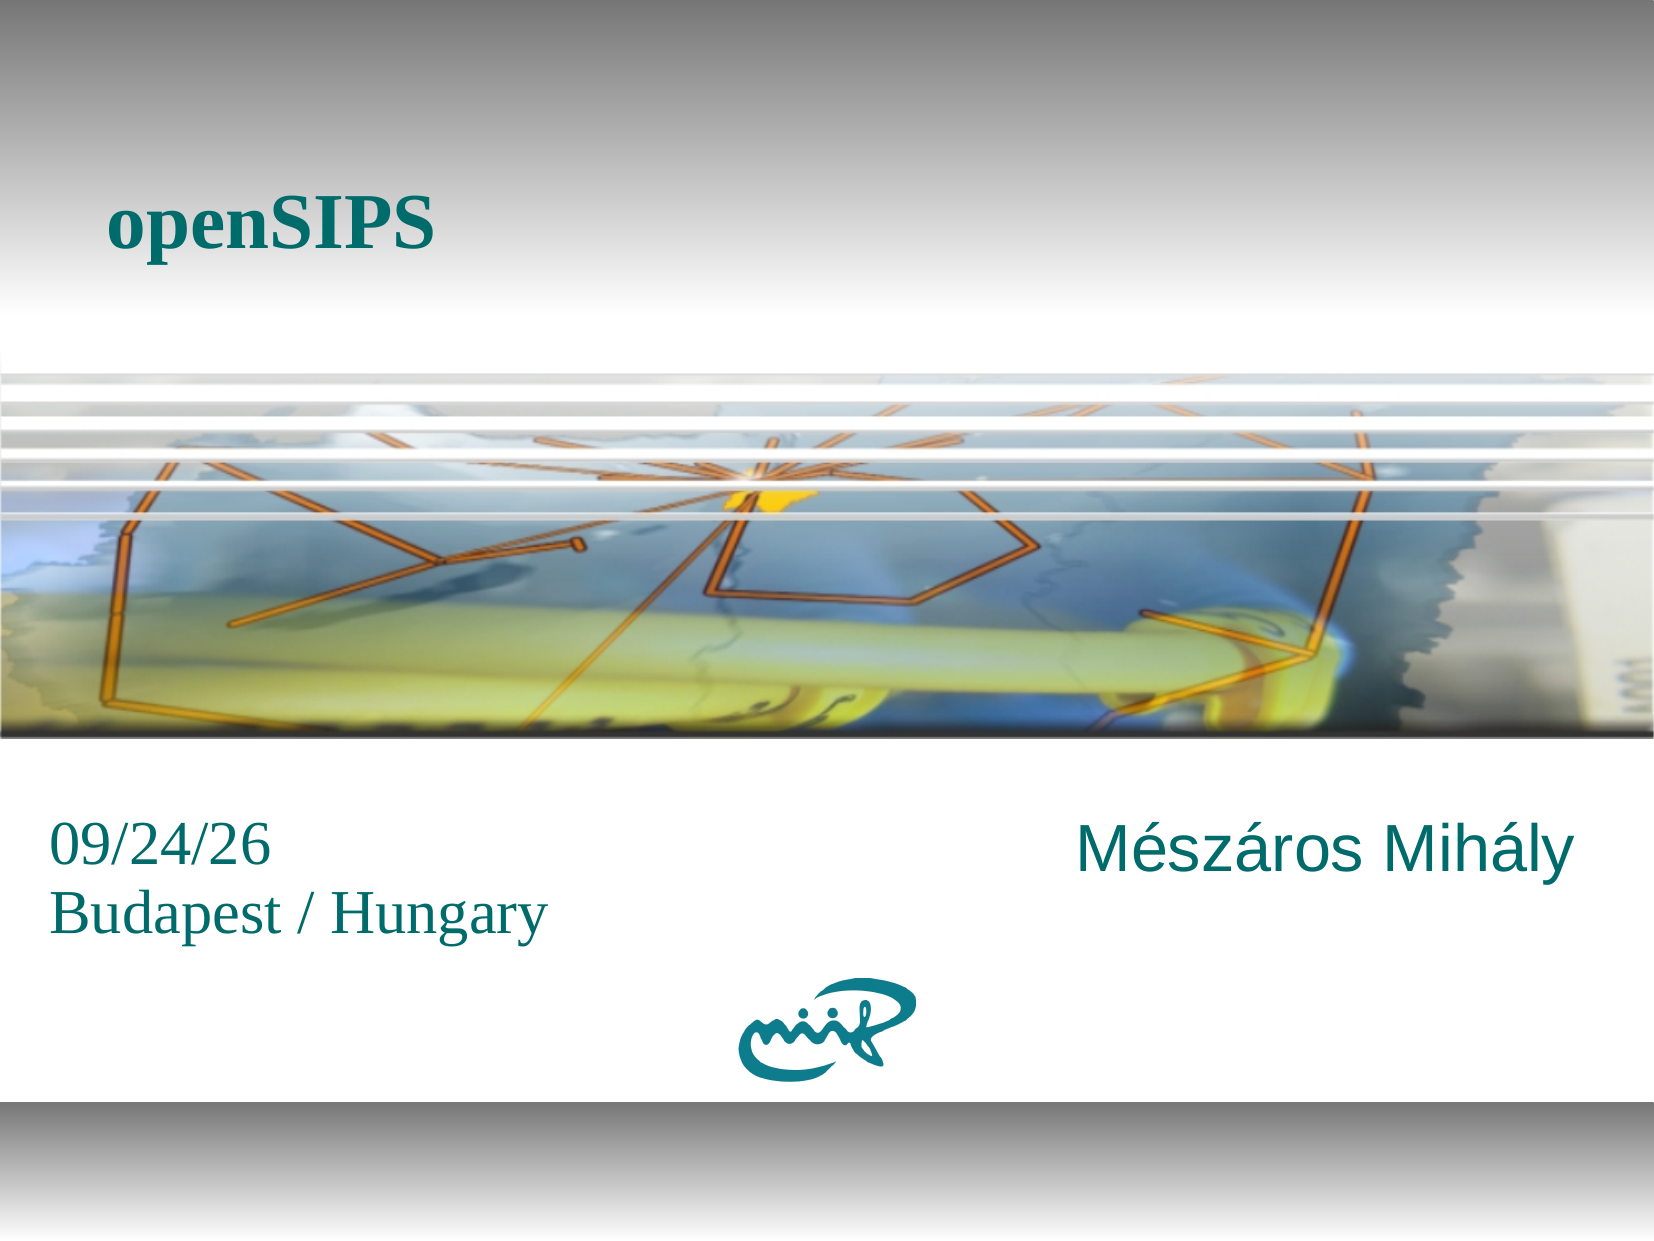

# openSIPS
Mészáros Mihály
Budapest / Hungary